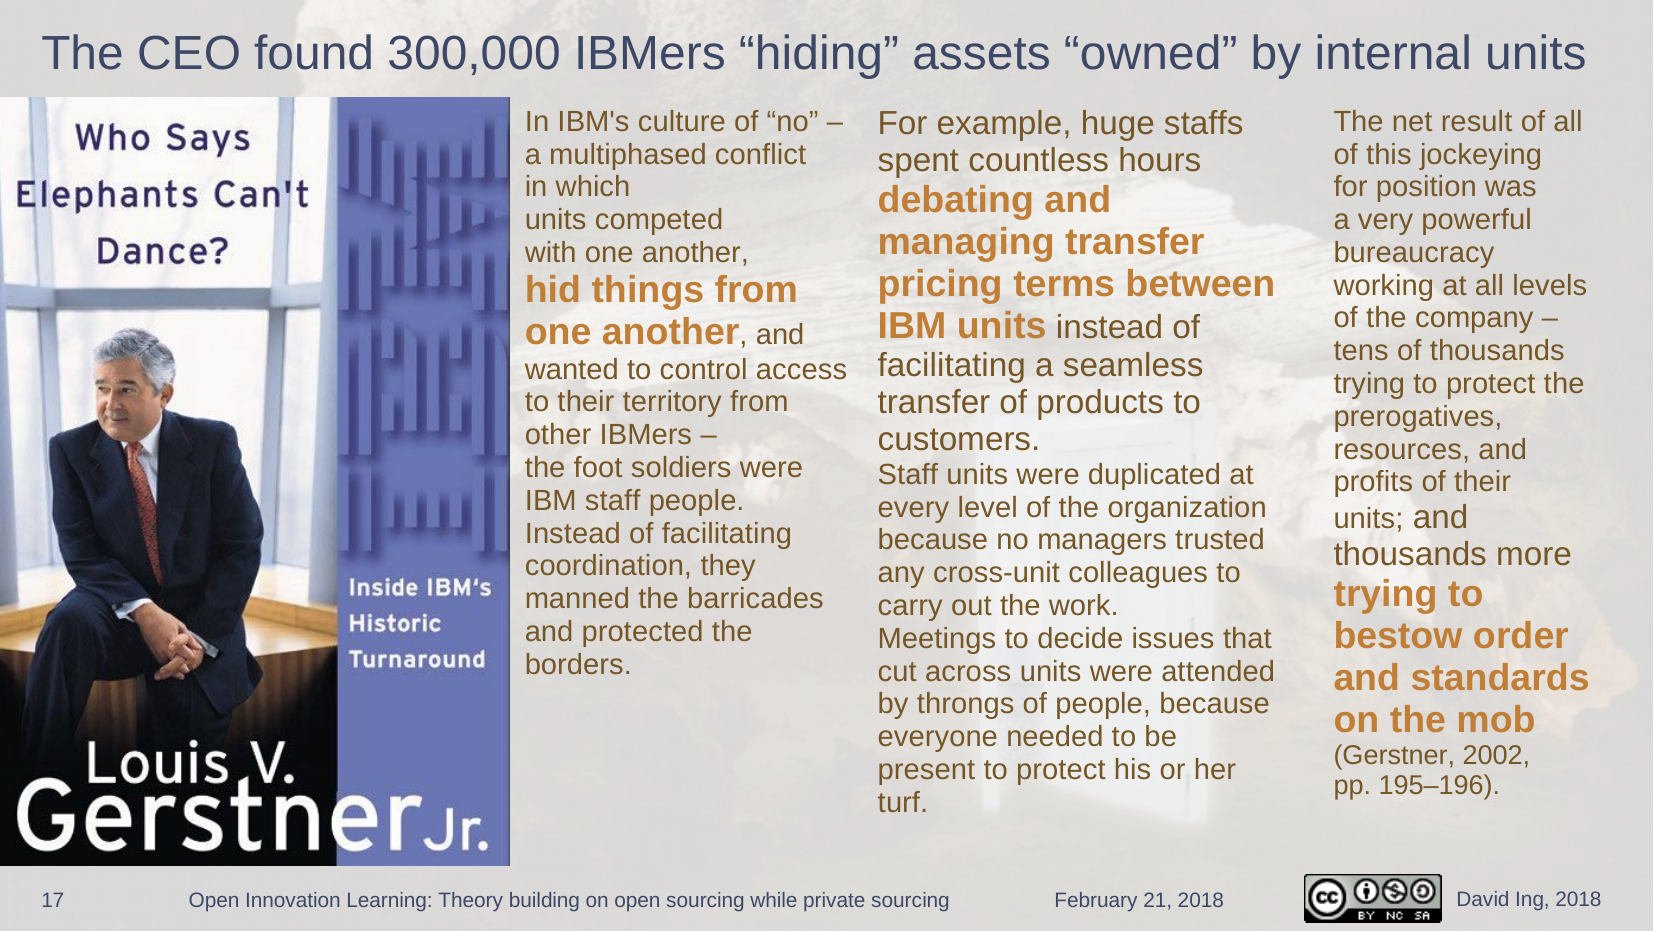

# The CEO found 300,000 IBMers “hiding” assets “owned” by internal units
In IBM's culture of “no” –
a multiphased conflict
in which
units competed
with one another,
hid things from one another, and
wanted to control access to their territory from other IBMers –
the foot soldiers were IBM staff people. Instead of facilitating coordination, they manned the barricades and protected the borders.
For example, huge staffs spent countless hours debating and managing transfer pricing terms between IBM units instead of facilitating a seamless transfer of products to customers.
Staff units were duplicated at every level of the organization because no managers trusted any cross-unit colleagues to carry out the work.
Meetings to decide issues that cut across units were attended by throngs of people, because everyone needed to be present to protect his or her turf.
The net result of all of this jockeying
for position was
a very powerful bureaucracy working at all levels of the company – tens of thousands trying to protect the prerogatives, resources, and profits of their units; and thousands more trying to bestow order and standards on the mob
(Gerstner, 2002,
pp. 195–196).
Open Innovation Learning: Theory building on open sourcing while private sourcing
February 21, 2018
17